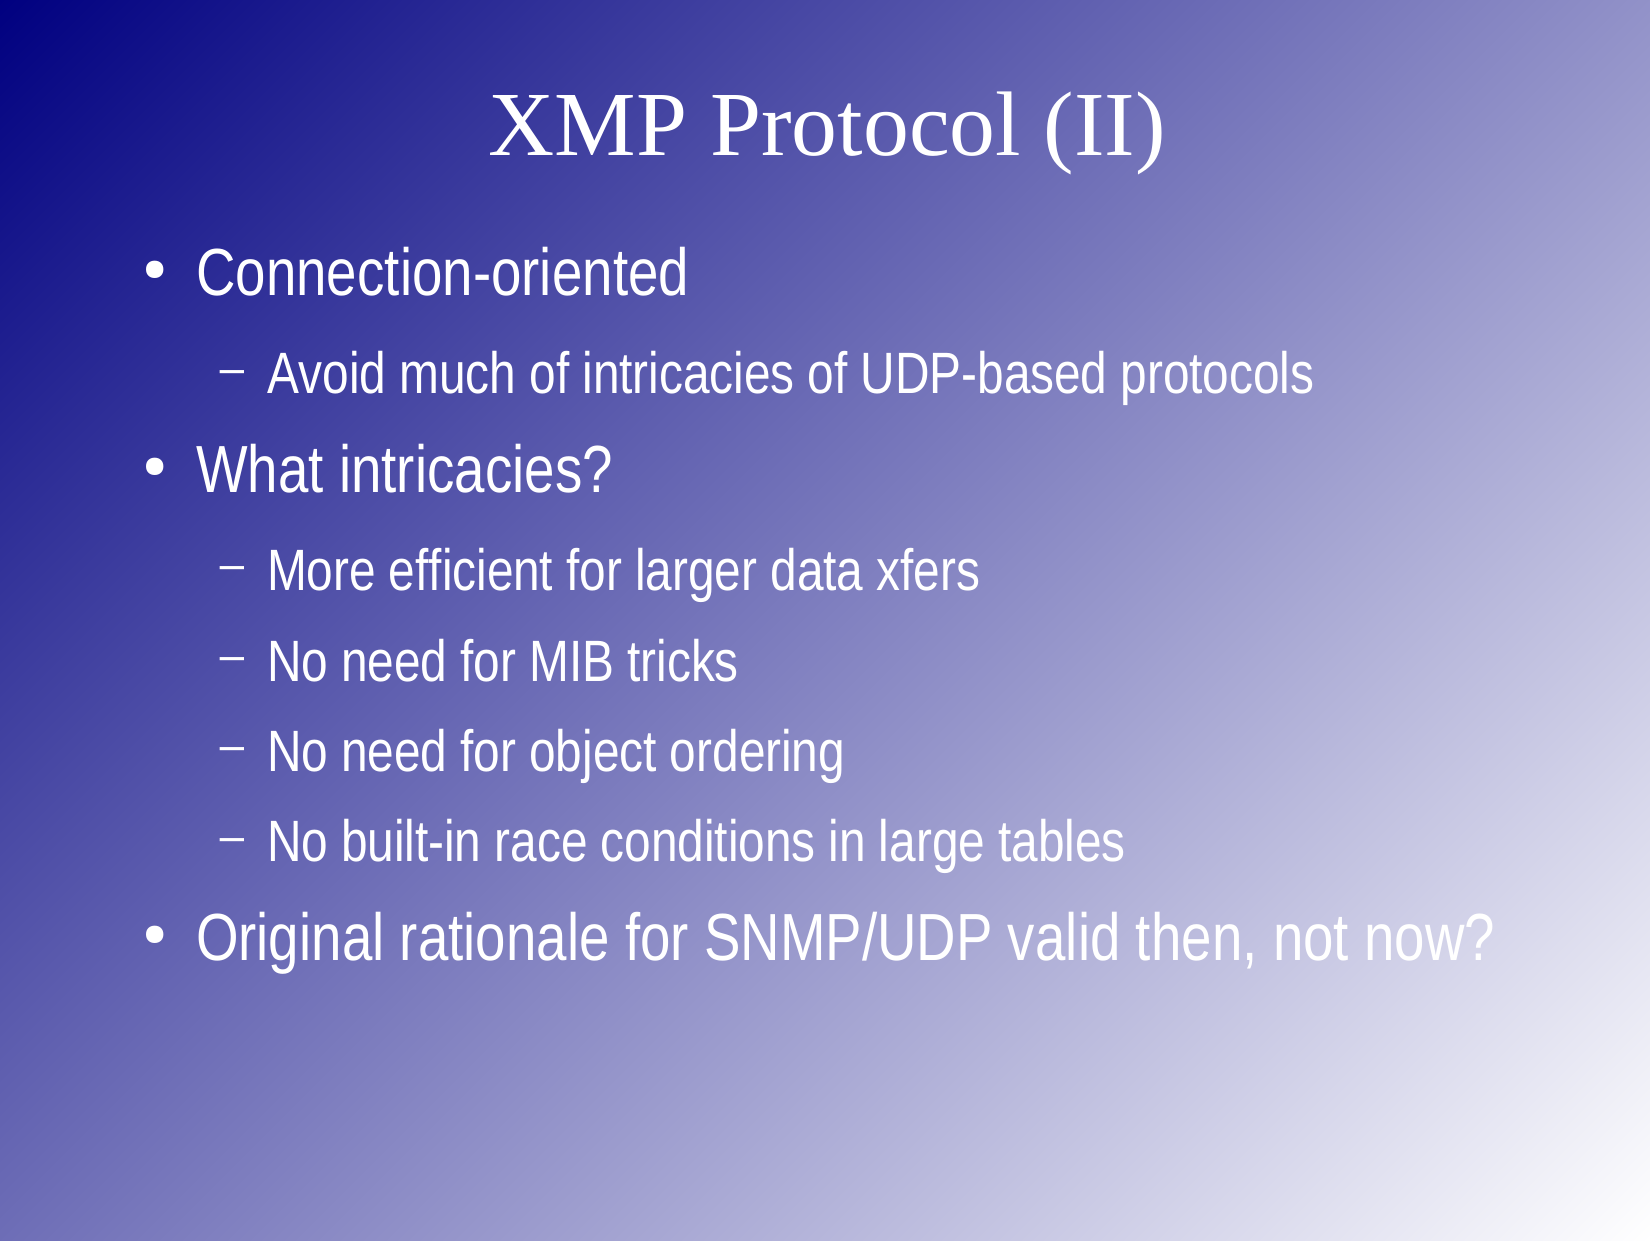

# XMP Protocol (II)
Connection-oriented
Avoid much of intricacies of UDP-based protocols
What intricacies?
More efficient for larger data xfers
No need for MIB tricks
No need for object ordering
No built-in race conditions in large tables
Original rationale for SNMP/UDP valid then, not now?